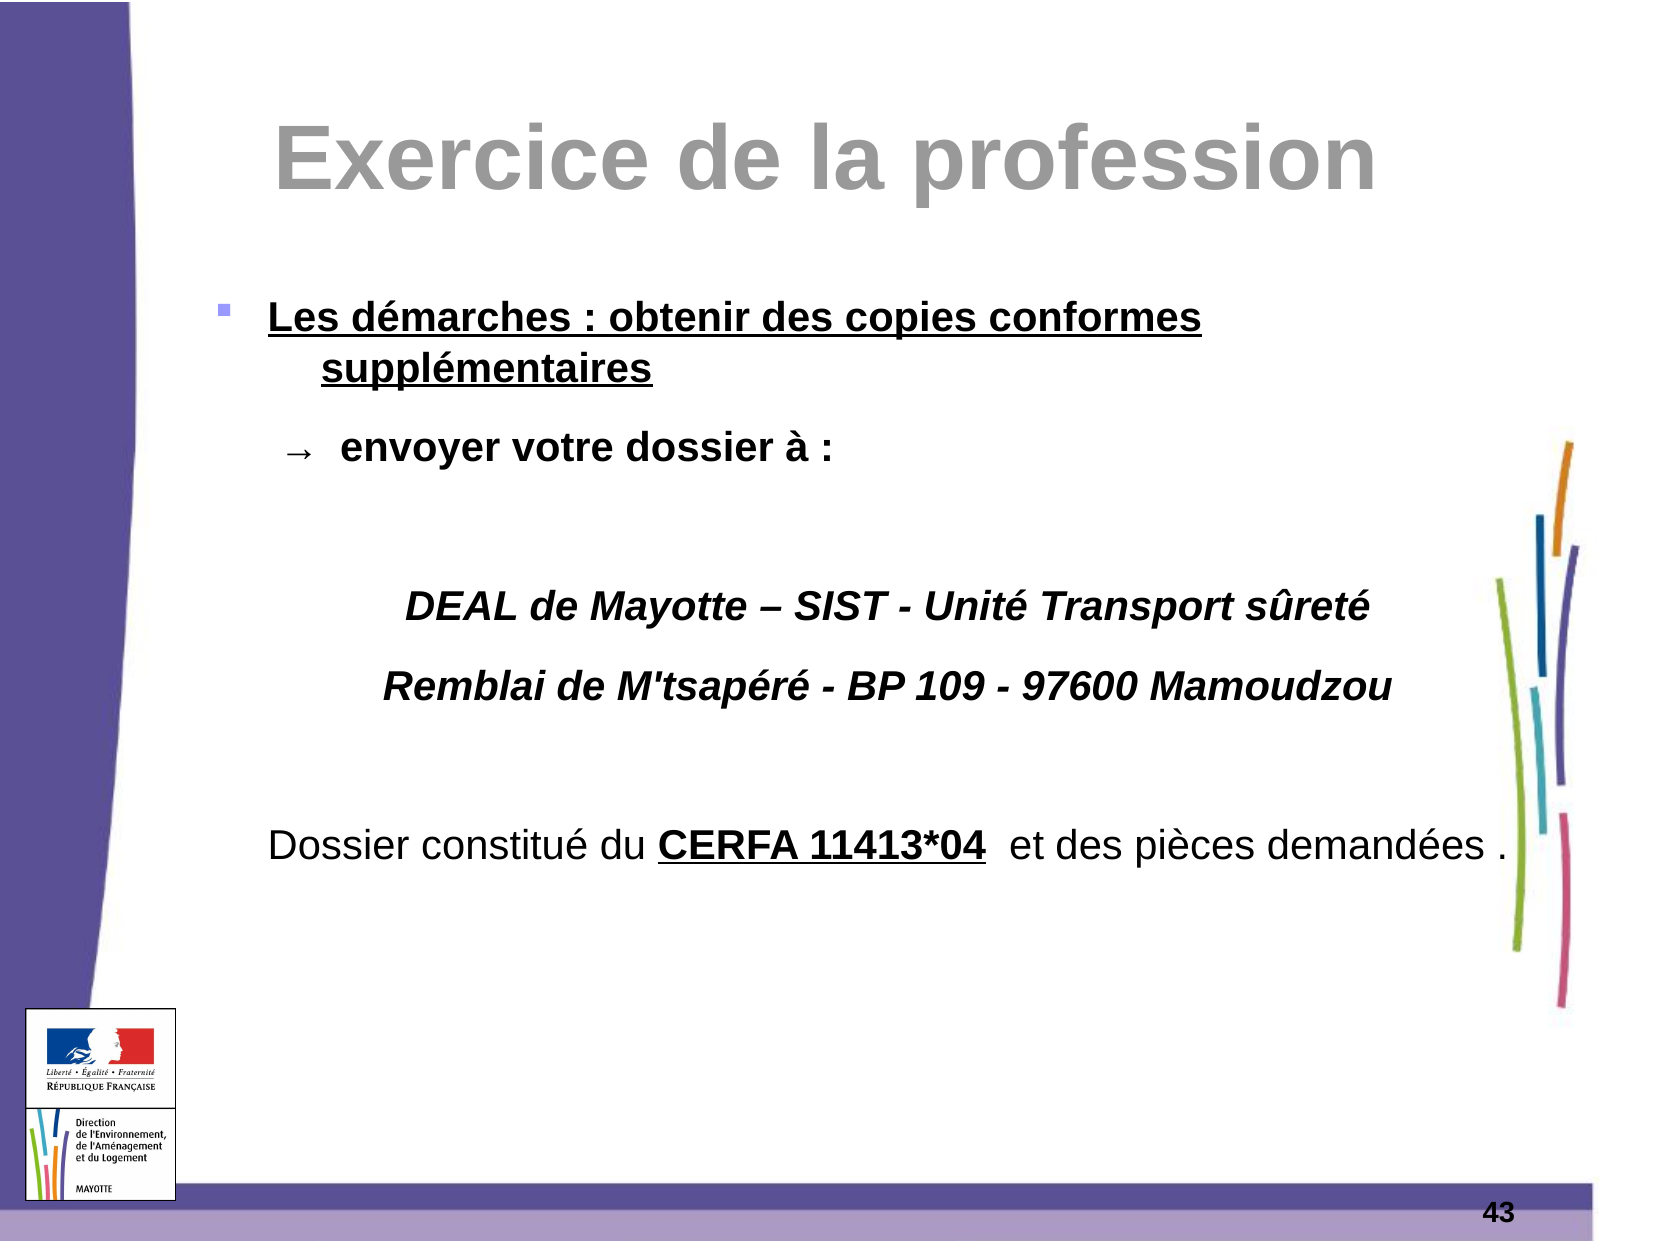

# Exercice de la profession
Les démarches : obtenir des copies conformes supplémentaires
 → envoyer votre dossier à :
DEAL de Mayotte – SIST - Unité Transport sûreté
Remblai de M'tsapéré - BP 109 - 97600 Mamoudzou
Dossier constitué du CERFA 11413*04 et des pièces demandées .